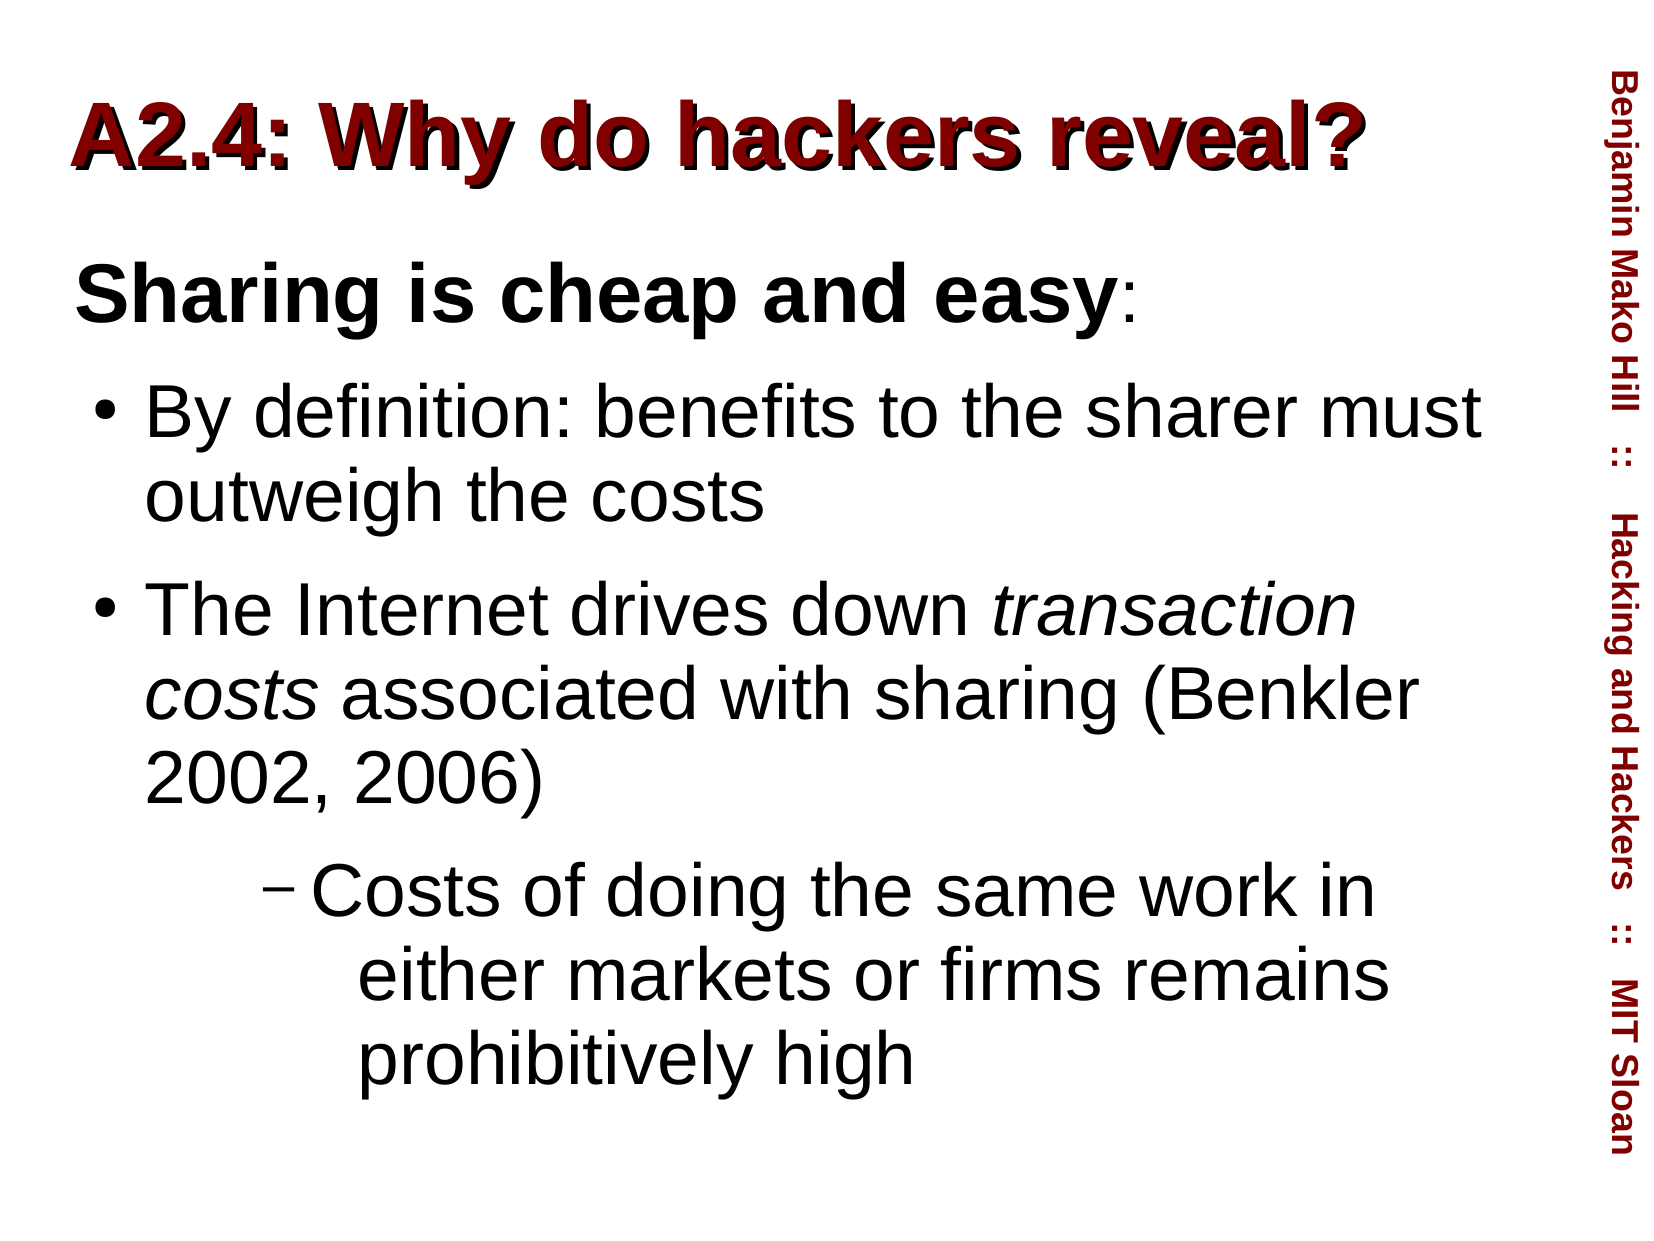

# A2.4: Why do hackers reveal?
Sharing is cheap and easy:
By definition: benefits to the sharer must outweigh the costs
The Internet drives down transaction costs associated with sharing (Benkler 2002, 2006)
Costs of doing the same work in either markets or firms remains prohibitively high